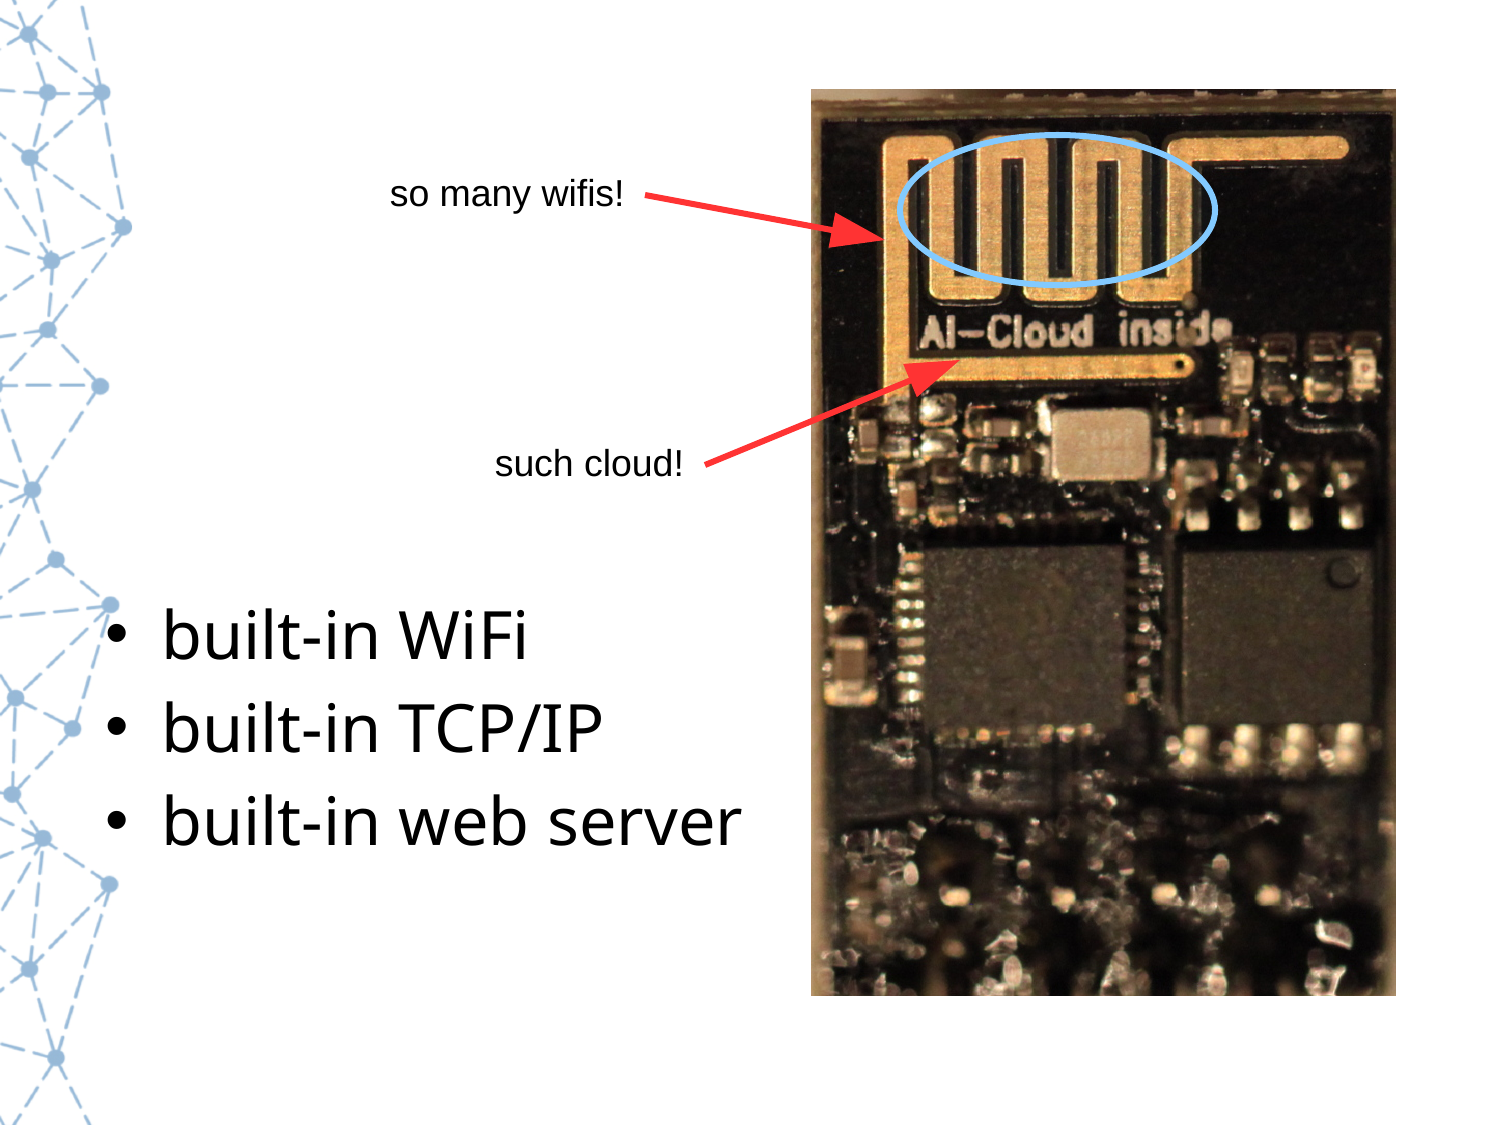

so many wifis!
such cloud!
# built-in WiFi
built-in TCP/IP
built-in web server